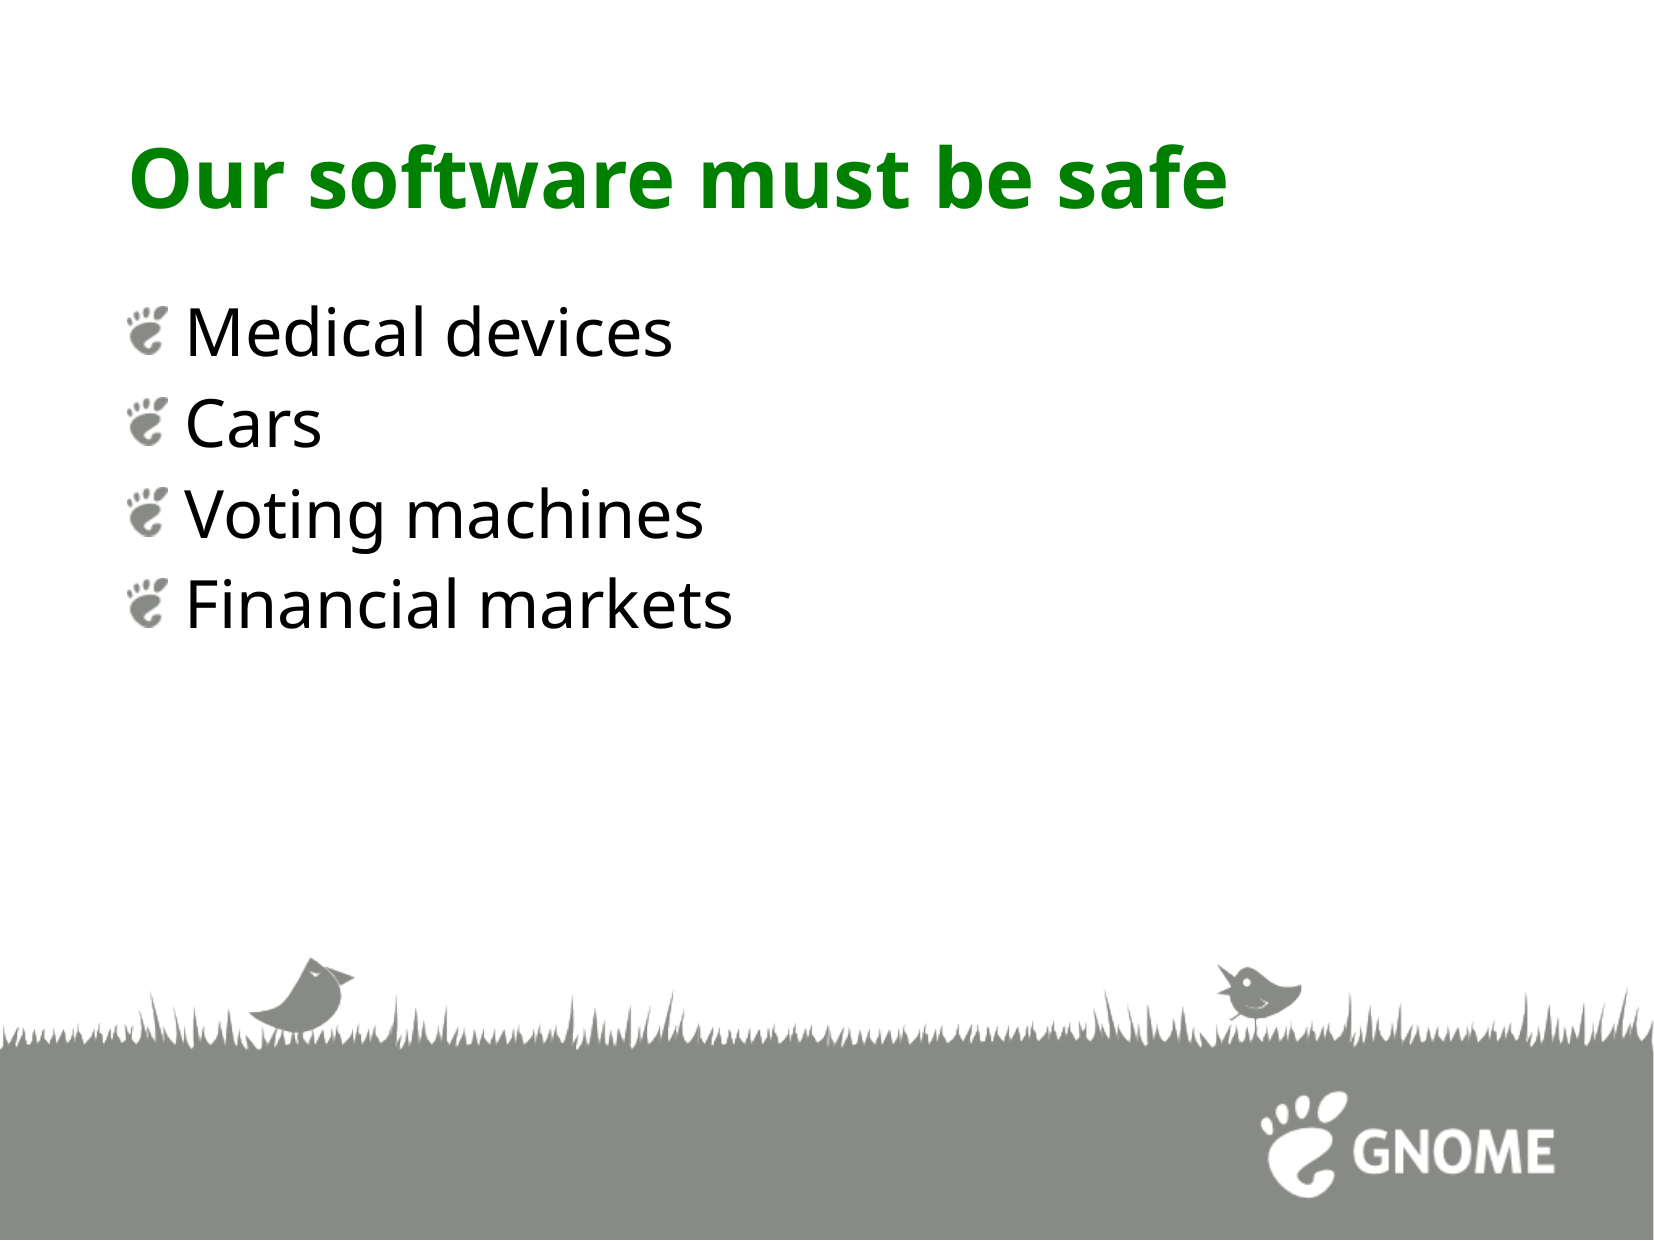

Our software must be safe
 Medical devices
 Cars
 Voting machines
 Financial markets